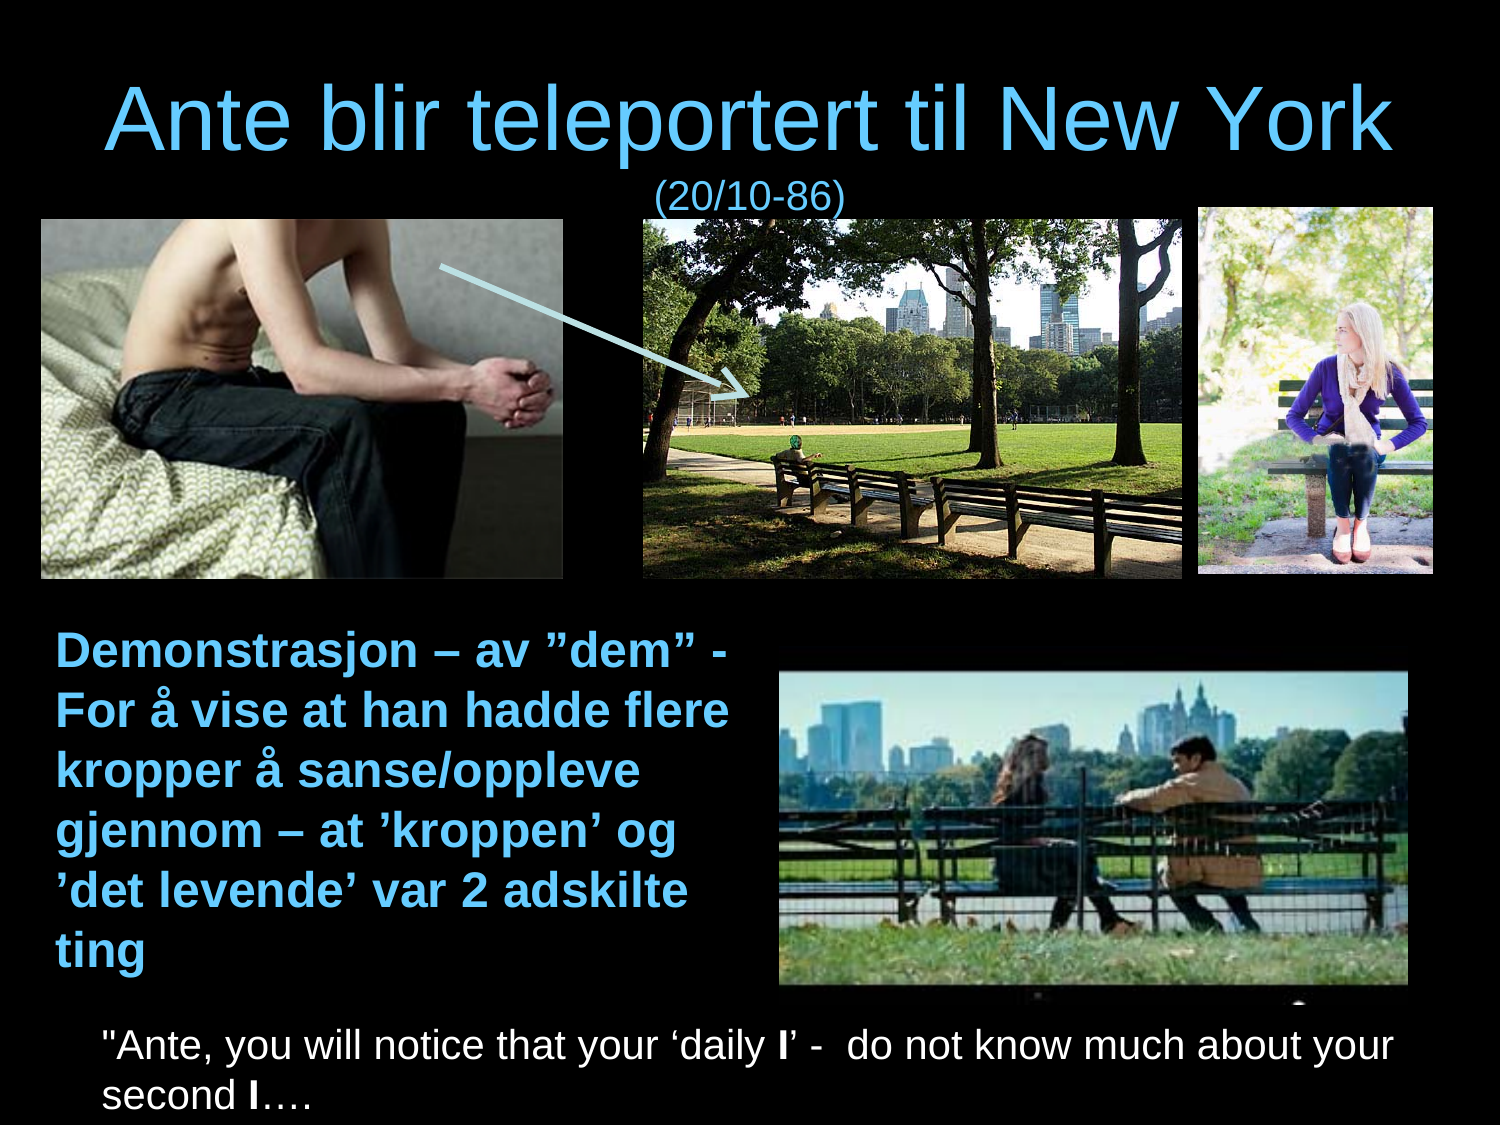

# Ante blir teleportert til New York (20/10-86)
Demonstrasjon – av ”dem” -
For å vise at han hadde flere
kropper å sanse/oppleve
gjennom – at ’kroppen’ og
’det levende’ var 2 adskilte
ting
"Ante, you will notice that your ‘daily I’ - do not know much about your
second I….